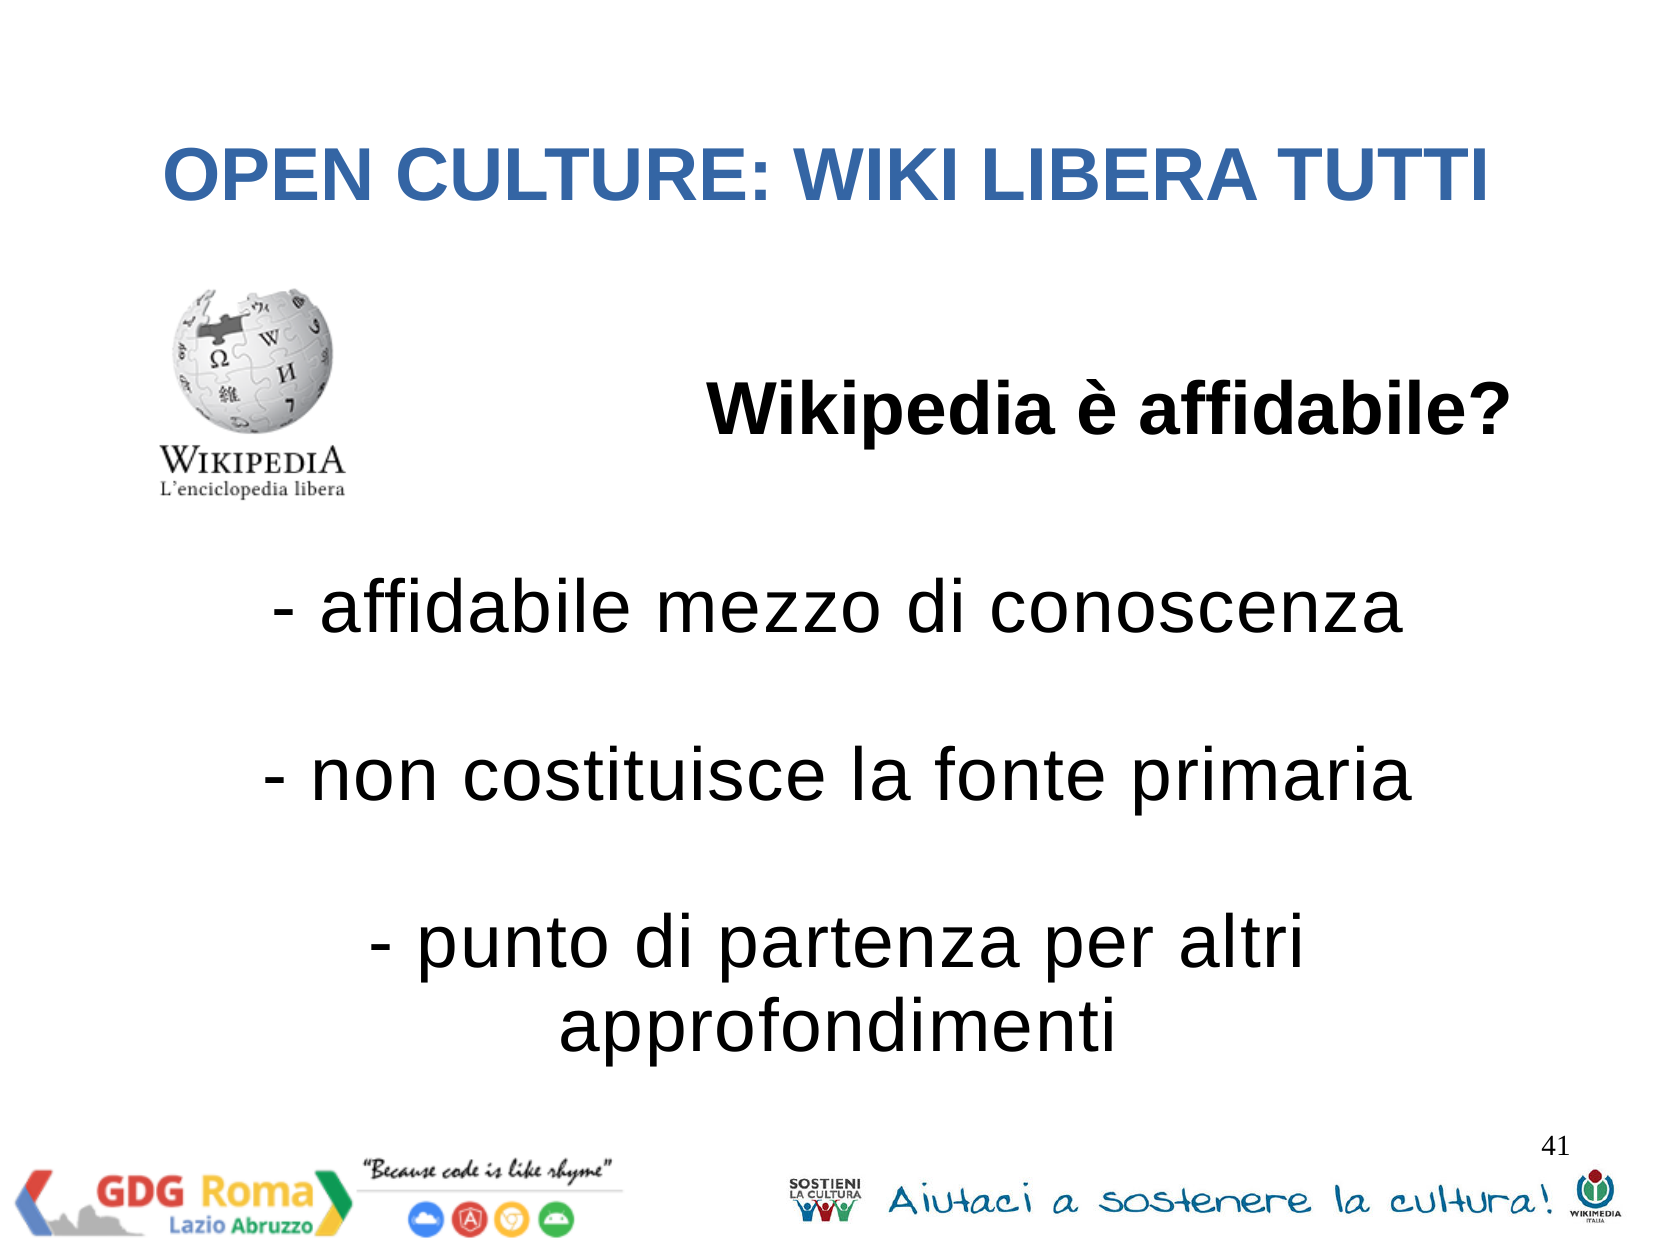

OPEN CULTURE: WIKI LIBERA TUTTI
#
Wikipedia è affidabile?
- affidabile mezzo di conoscenza
- non costituisce la fonte primaria
- punto di partenza per altri approfondimenti
41